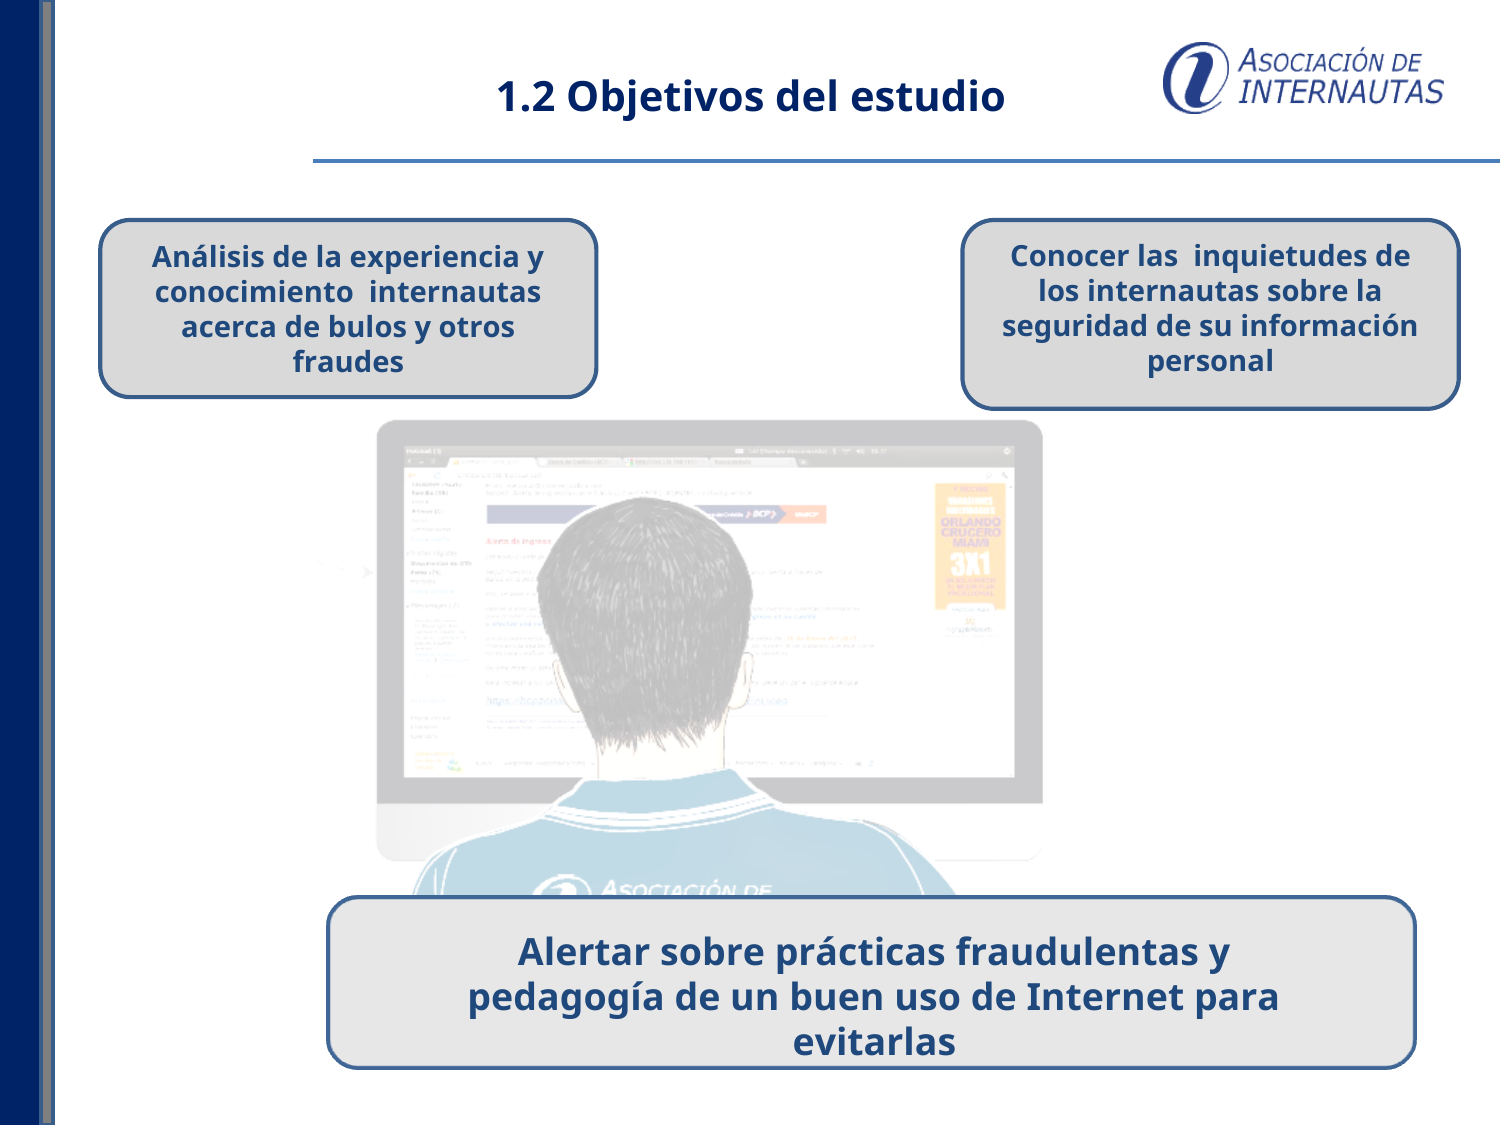

# 1.2 Objetivos del estudio
Análisis de la experiencia y conocimiento internautas acerca de bulos y otros fraudes
Conocer las inquietudes de los internautas sobre la seguridad de su información personal
Alertar sobre prácticas fraudulentas y pedagogía de un buen uso de Internet para evitarlas